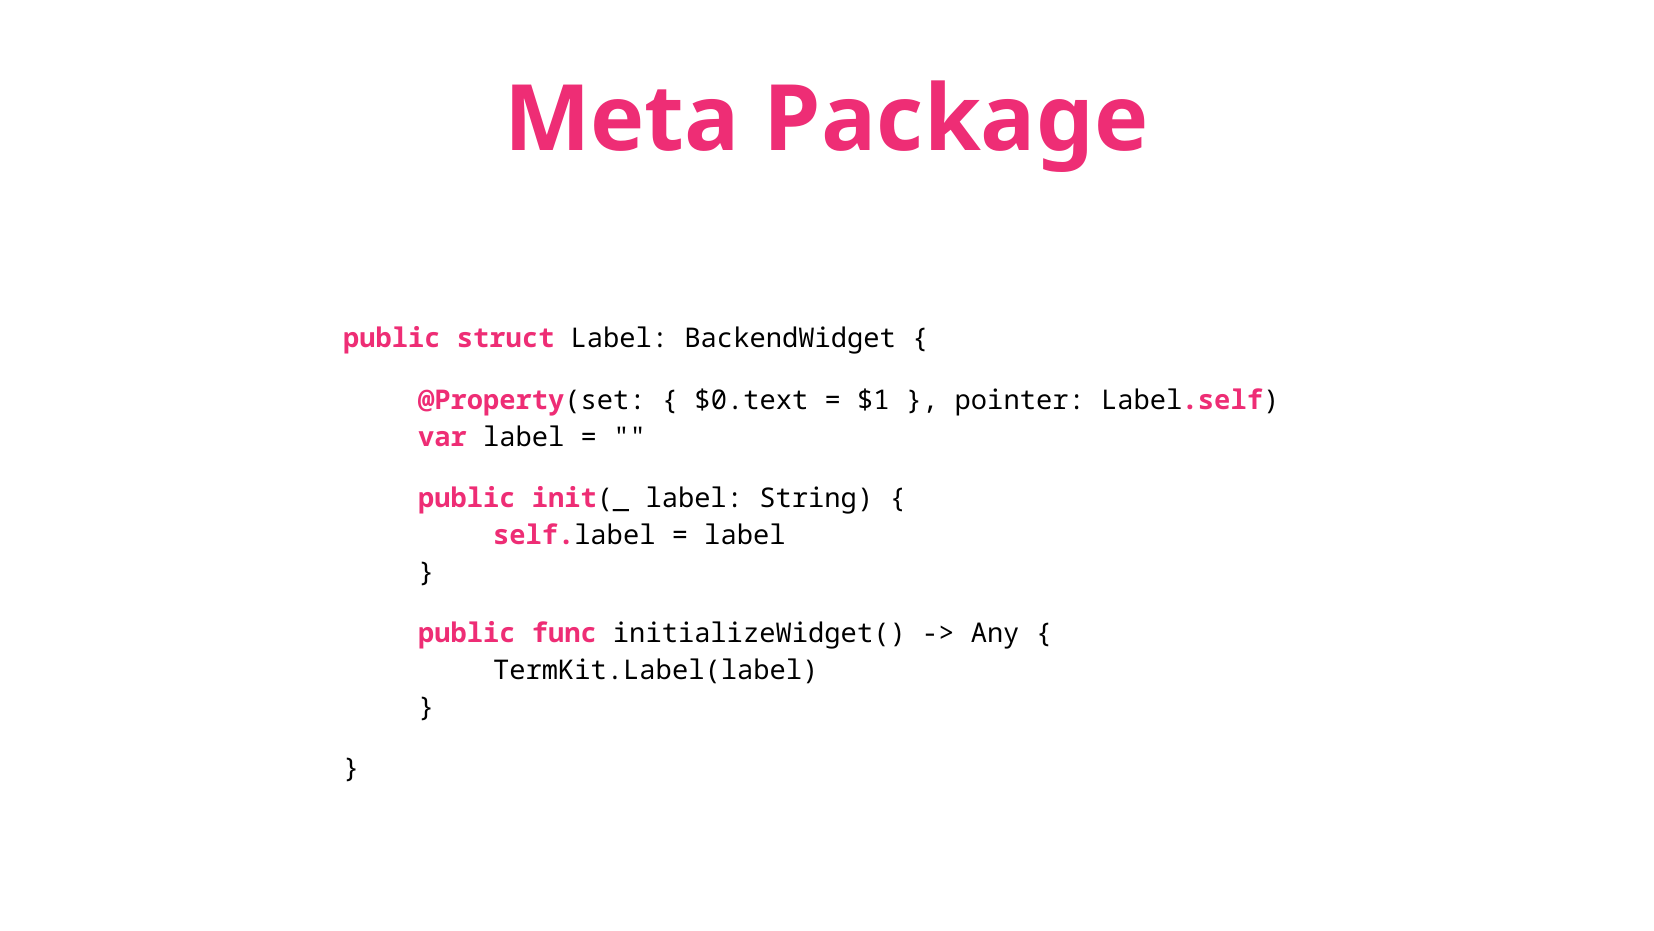

# Meta Package
public struct Label: BackendWidget {
	@Property(set: { $0.text = $1 }, pointer: Label.self)
	var label = ""
	public init(_ label: String) {
		self.label = label
	}
	public func initializeWidget() -> Any {
		TermKit.Label(label)
	}
}